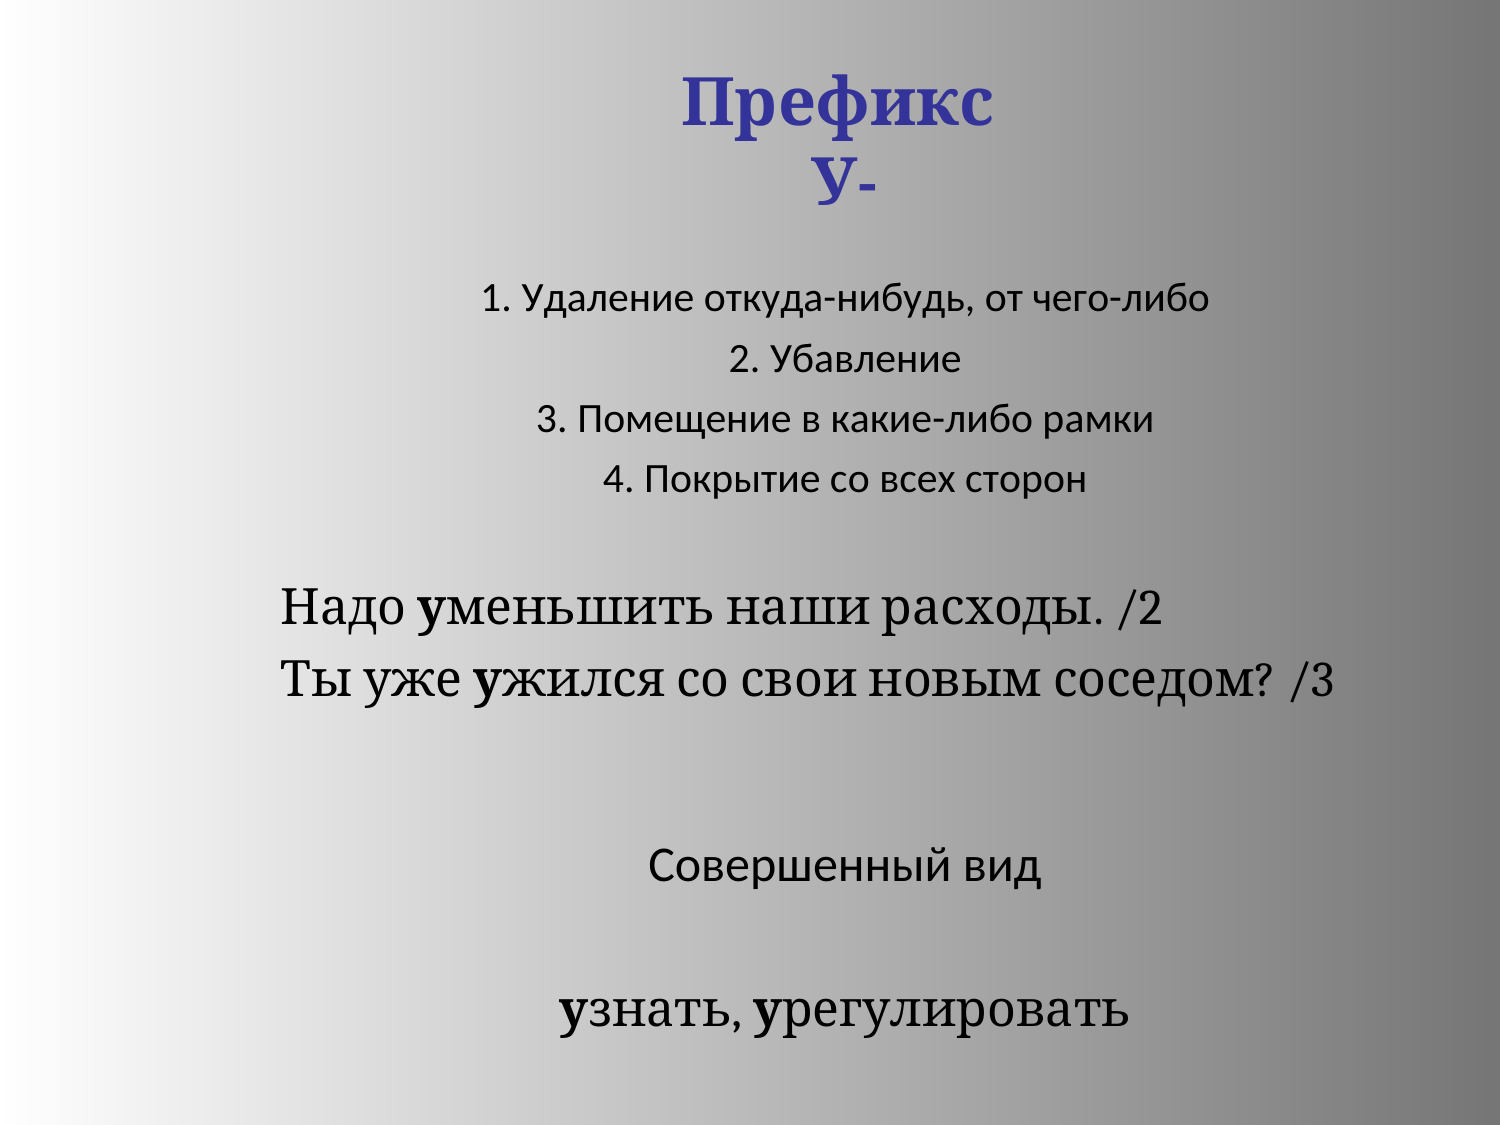

# Префикс У-
1. Удаление откуда-нибудь, от чего-либо
2. Убавление
3. Помещение в какие-либо рамки
4. Покрытие со всех сторон
Надо уменьшить наши расходы. /2
Ты уже ужился со свои новым соседом? /3
Совершенный вид
узнать, урегулировать